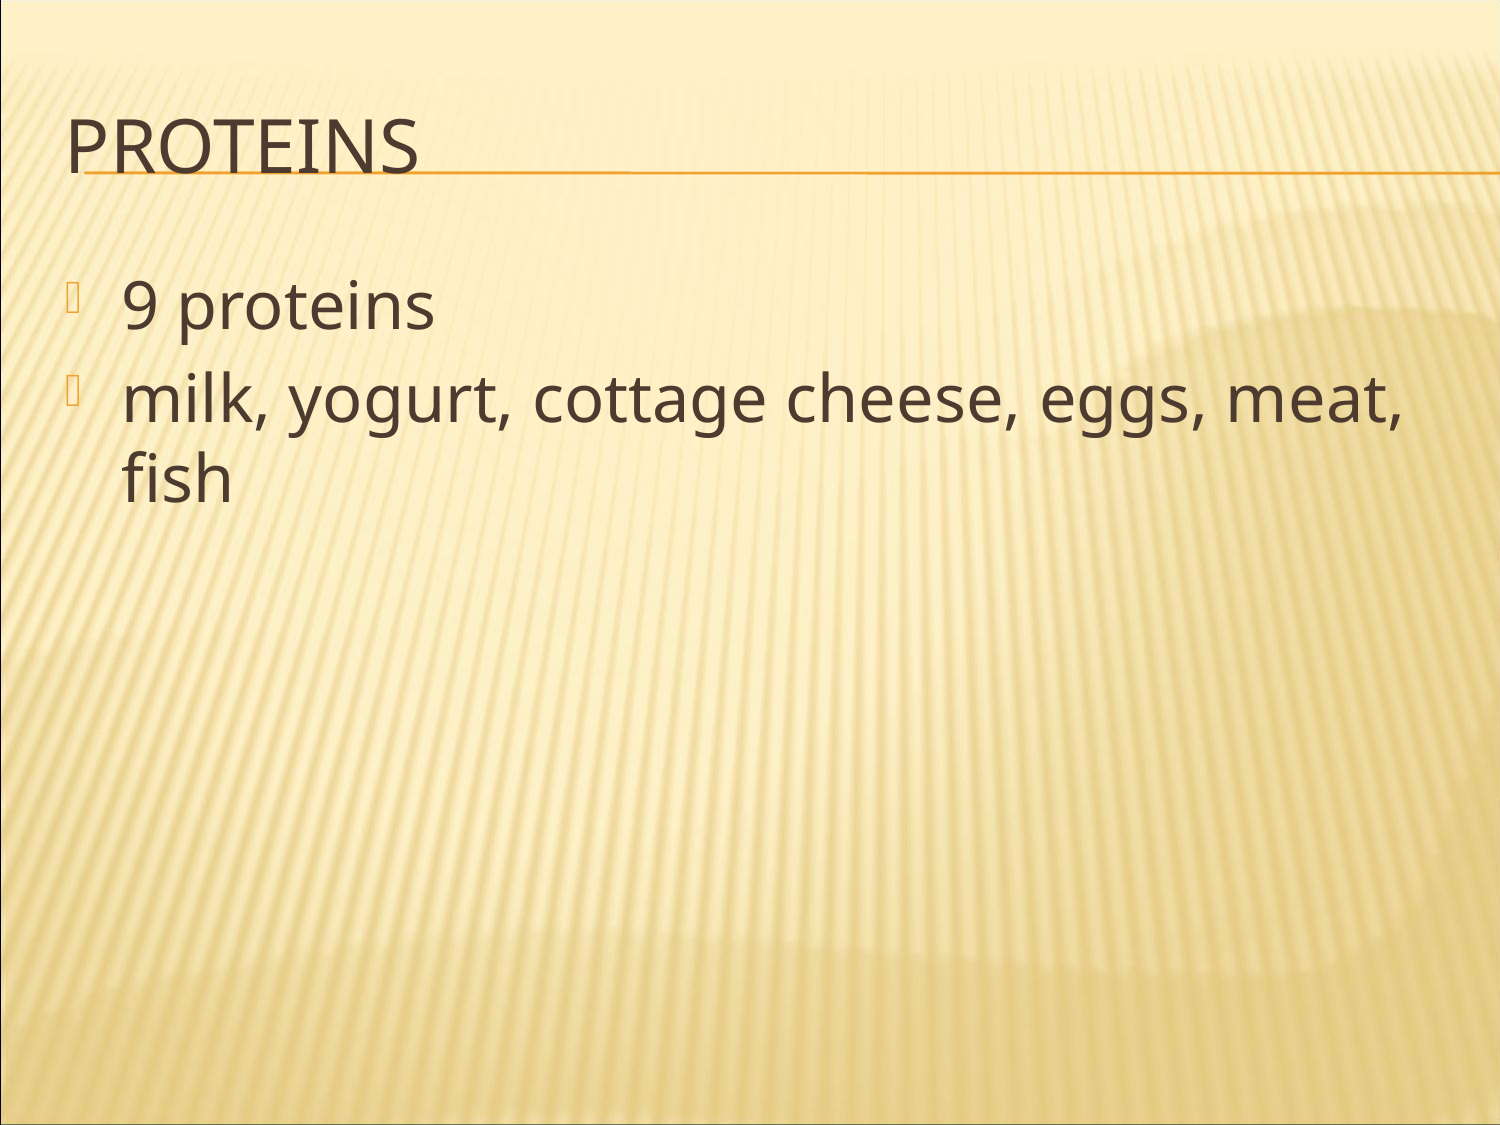

# proteins
9 proteins
milk, yogurt, cottage cheese, eggs, meat, fish